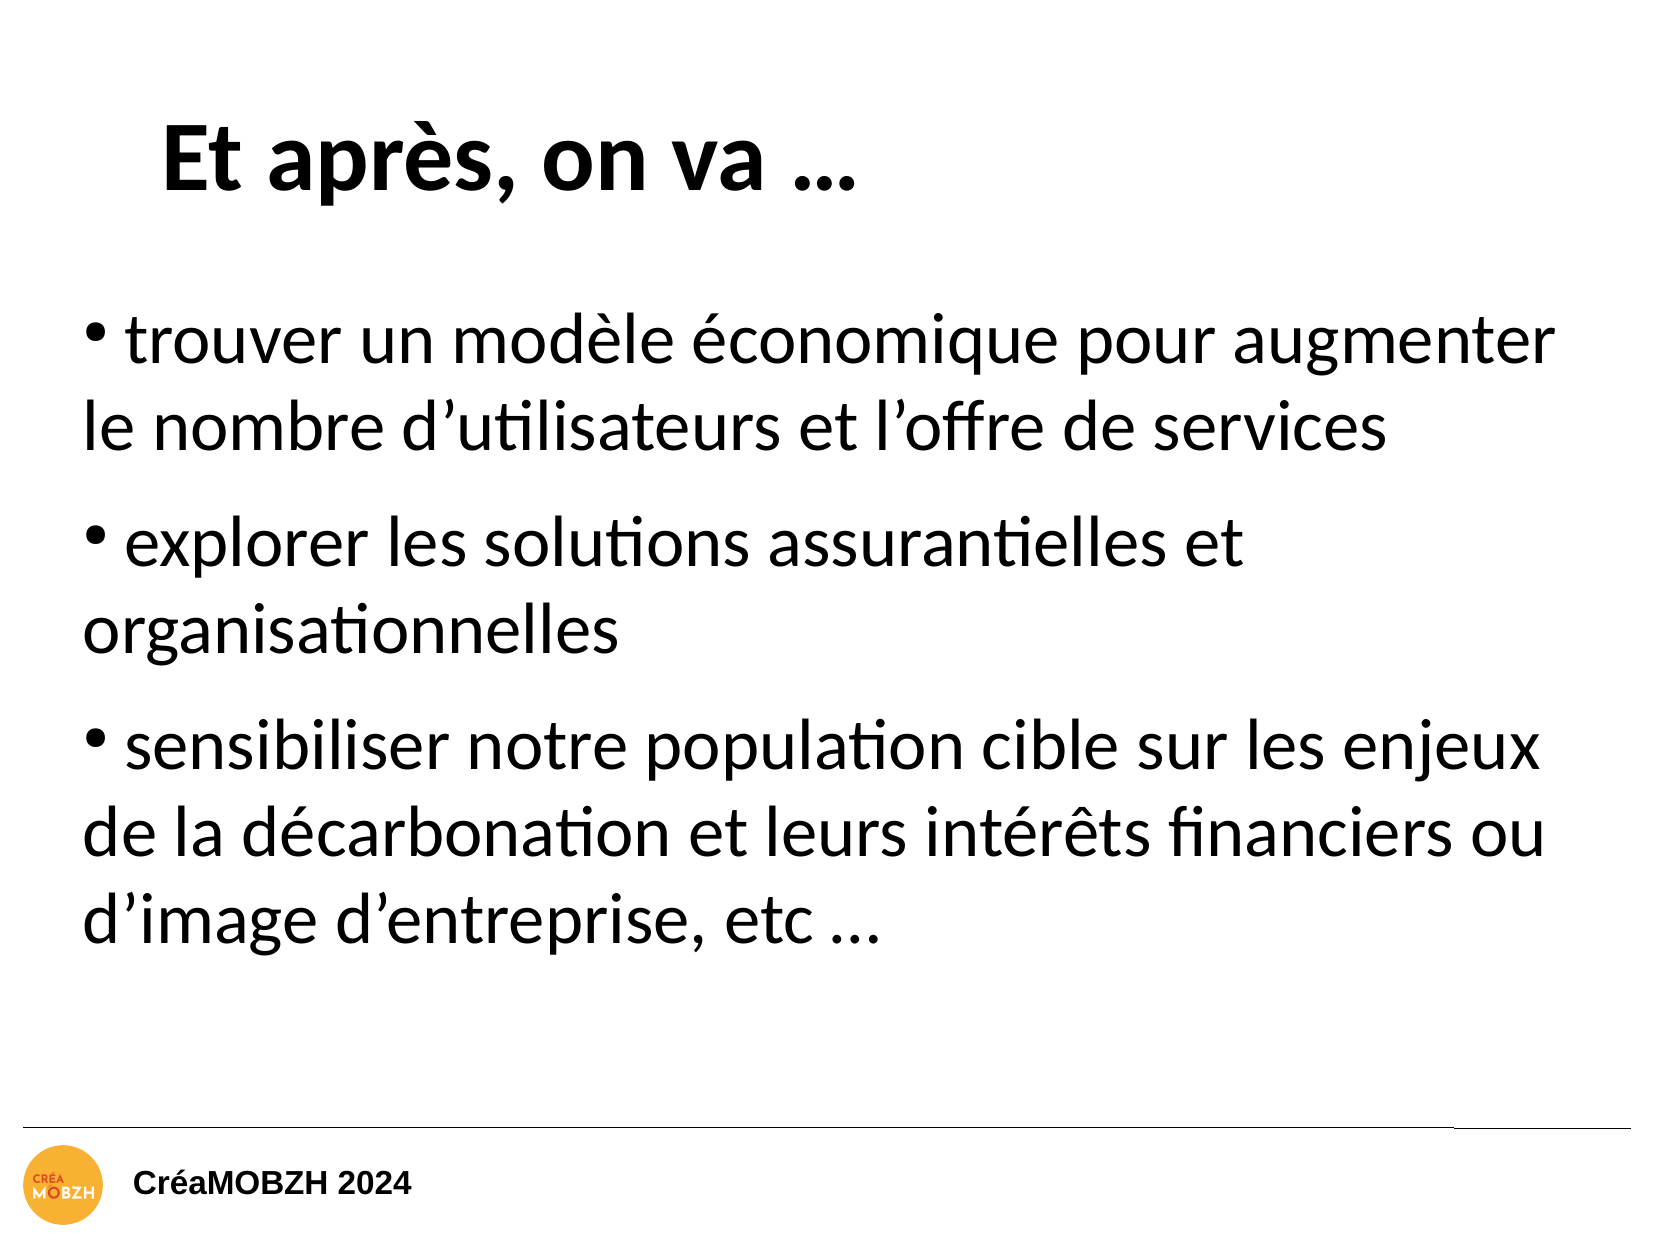

# Et après, on va …
 trouver un modèle économique pour augmenter le nombre d’utilisateurs et l’offre de services
 explorer les solutions assurantielles et organisationnelles
 sensibiliser notre population cible sur les enjeux de la décarbonation et leurs intérêts financiers ou d’image d’entreprise, etc …
CréaMOBZH 2024